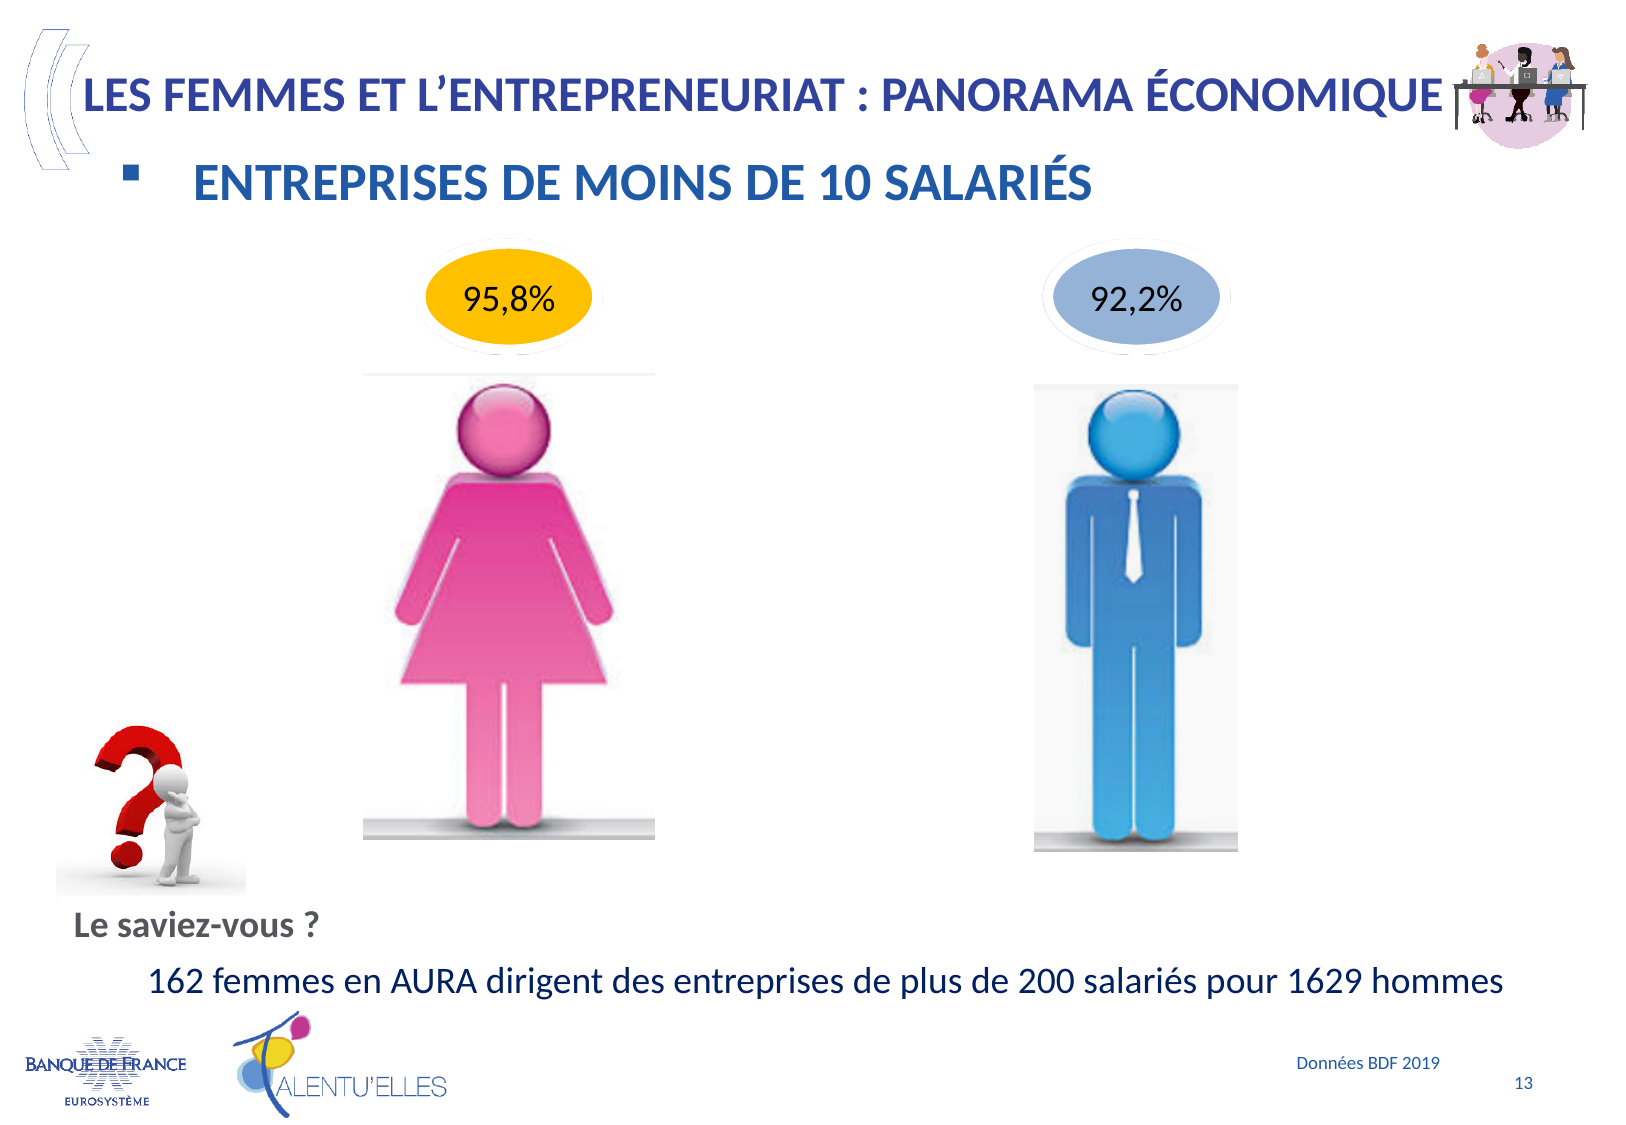

# Les Femmes et l’entrepreneuriat : panorama économique
Entreprises de moins de 10 salariés
95,8%
92,2%
Le saviez-vous ?
162 femmes en AURA dirigent des entreprises de plus de 200 salariés pour 1629 hommes
Données BDF 2019